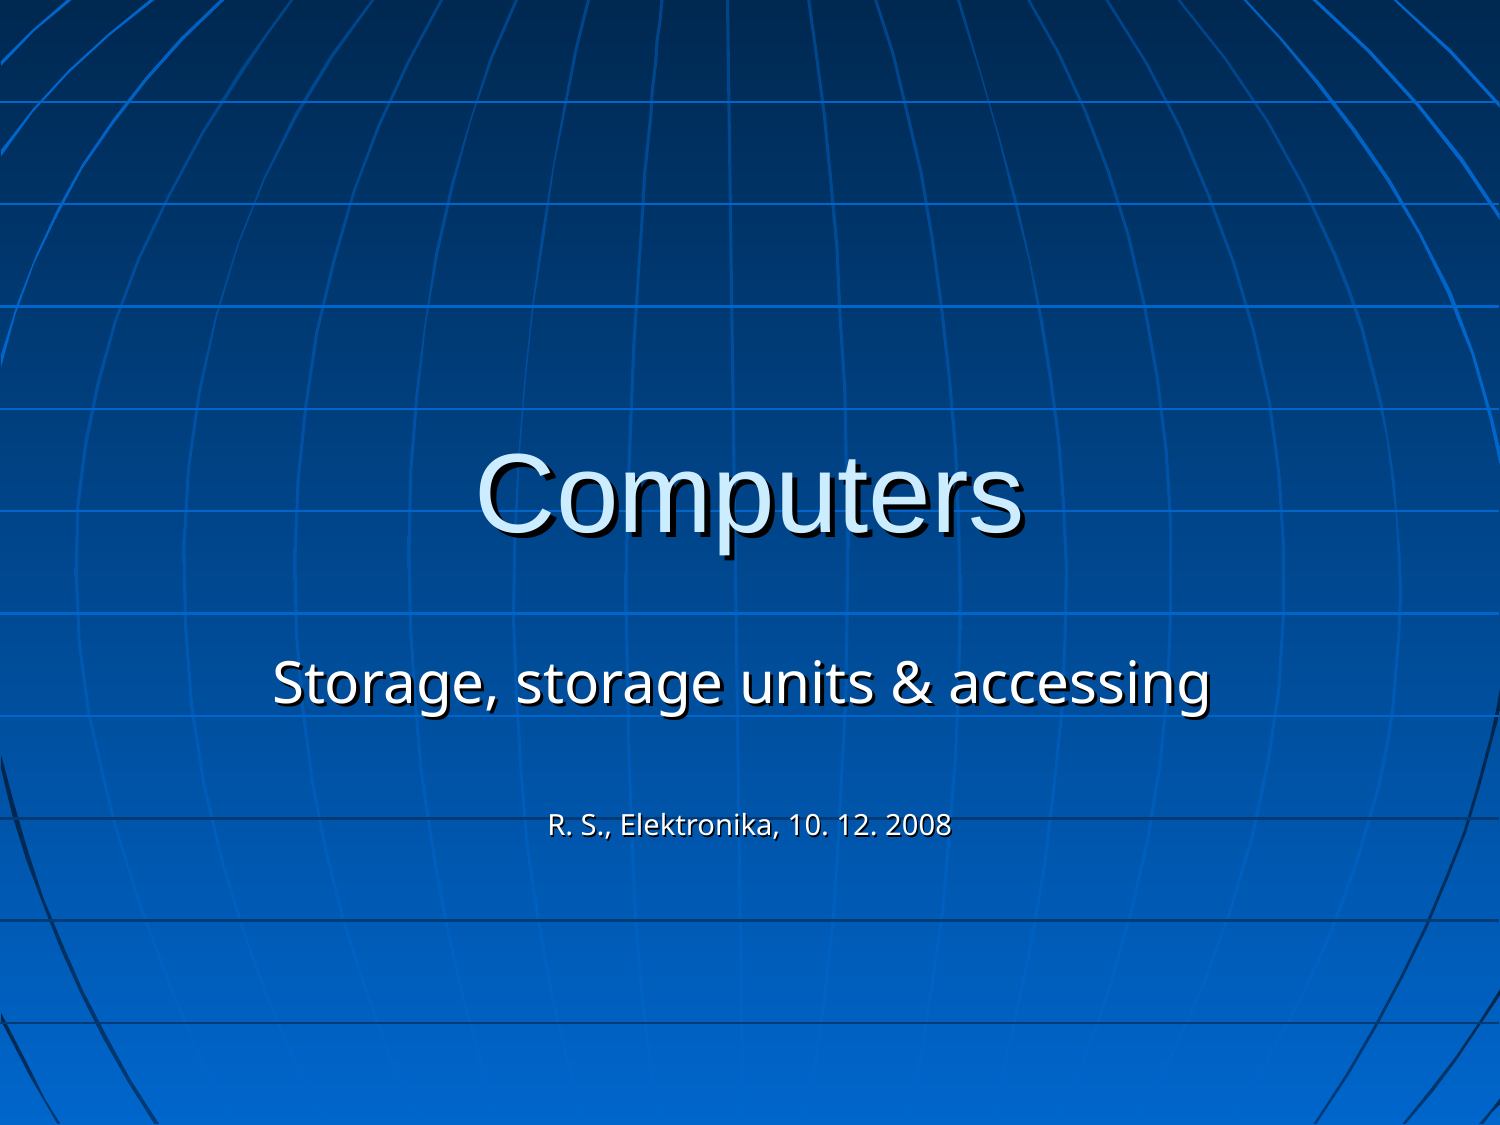

# Computers
Storage, storage units & accessing
R. S., Elektronika, 10. 12. 2008